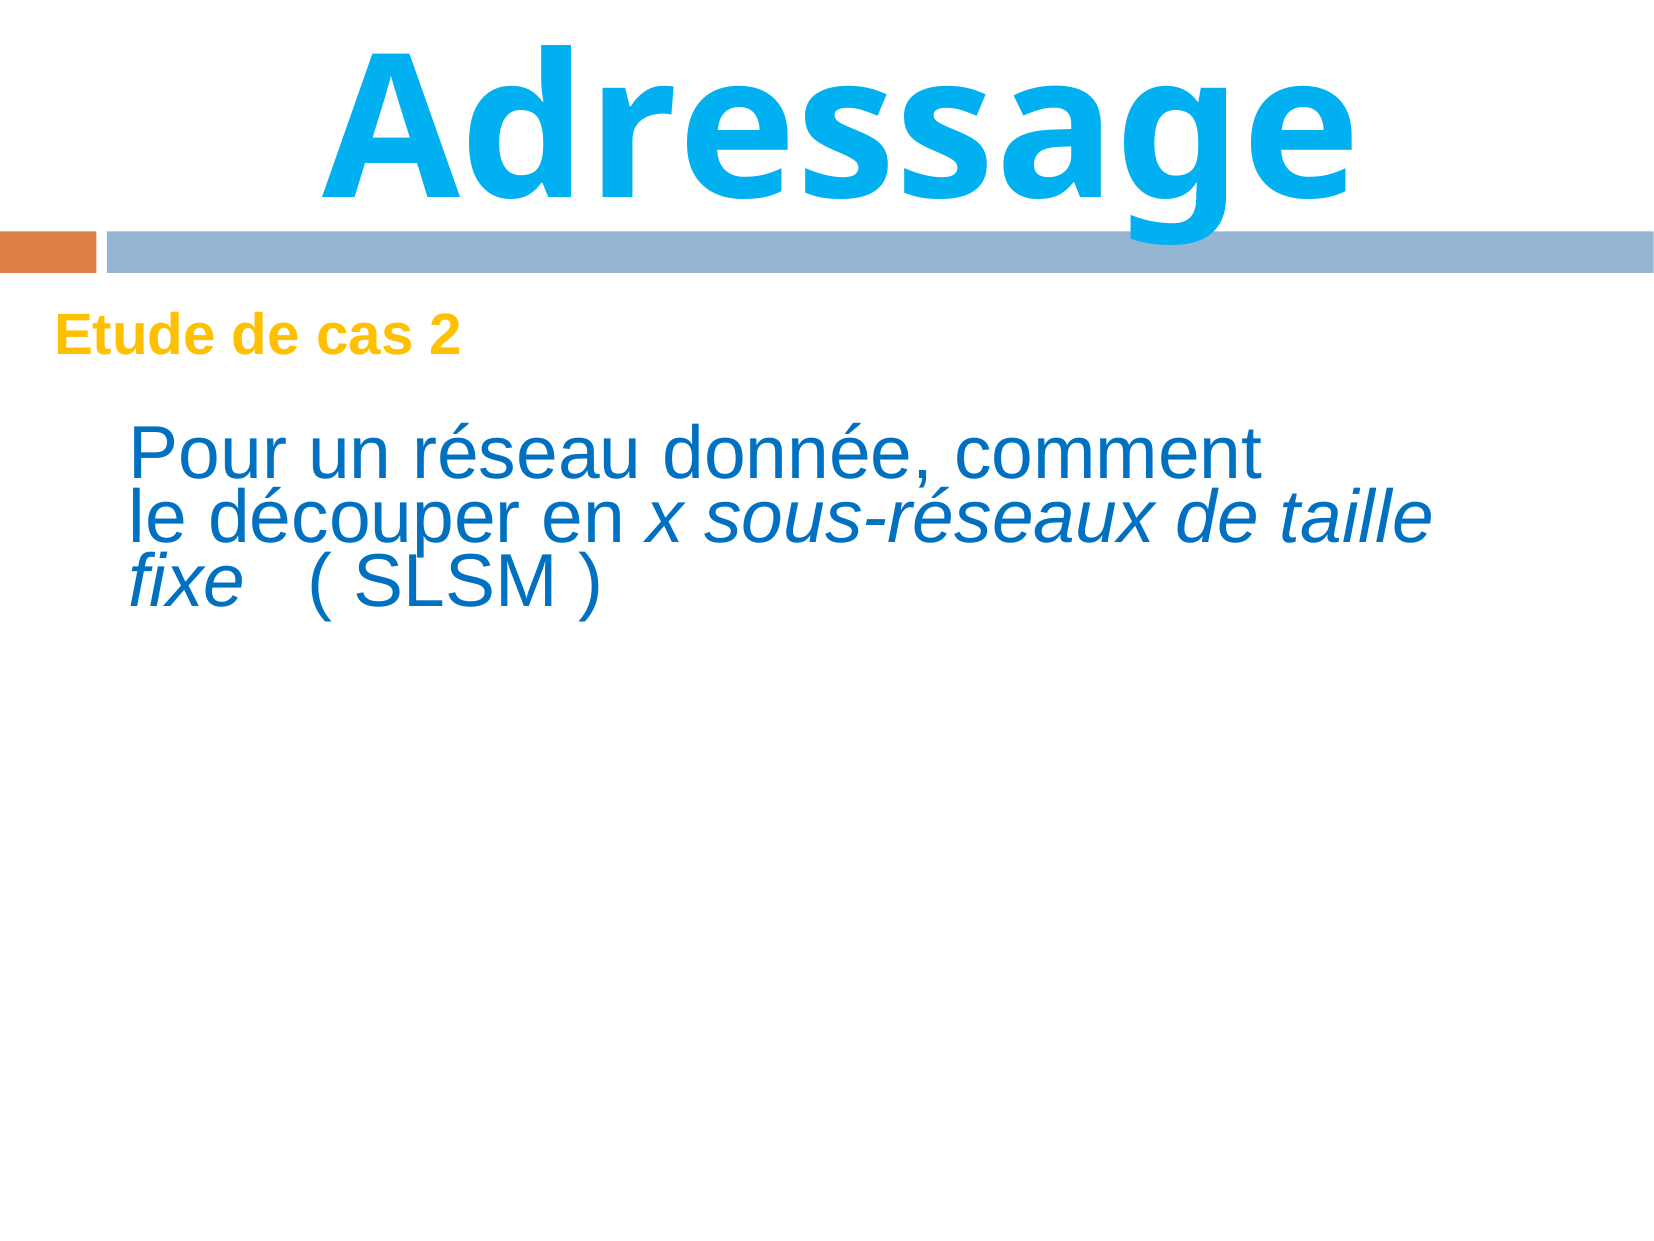

Adressage
Etude de cas 2
Pour un réseau donnée, comment
le découper en x sous-réseaux de taille fixe ( SLSM )